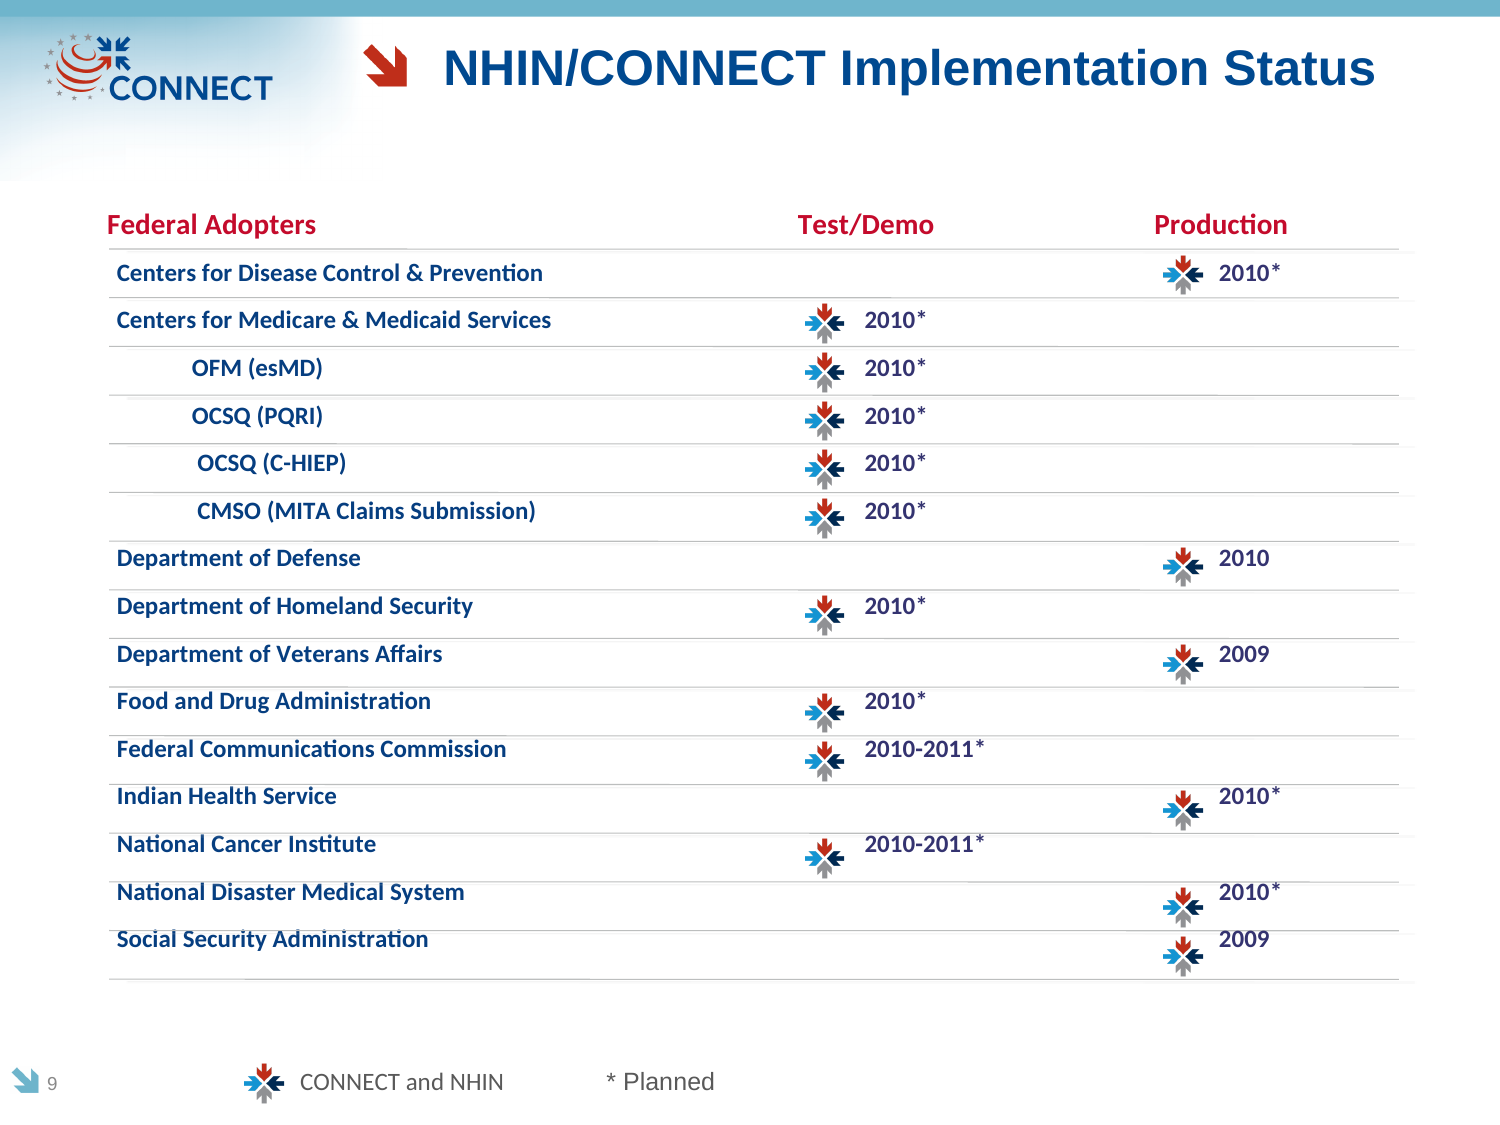

# NHIN/CONNECT Implementation Status
Federal Adopters
Test/Demo
Production
Centers for Disease Control & Prevention
Centers for Medicare & Medicaid Services
	OFM (esMD)
	OCSQ (PQRI)
	 OCSQ (C-HIEP)
	 CMSO (MITA Claims Submission)
Department of Defense
Department of Homeland Security
Department of Veterans Affairs
Food and Drug Administration
Federal Communications Commission
Indian Health Service
National Cancer Institute
National Disaster Medical System
Social Security Administration
2010*
2010*
2010*
2010*
2010*
2010*
2010*
2010-2011*
2010-2011*
2010*
2010
2009
2010*
2010*
2009
CONNECT and NHIN
* Planned